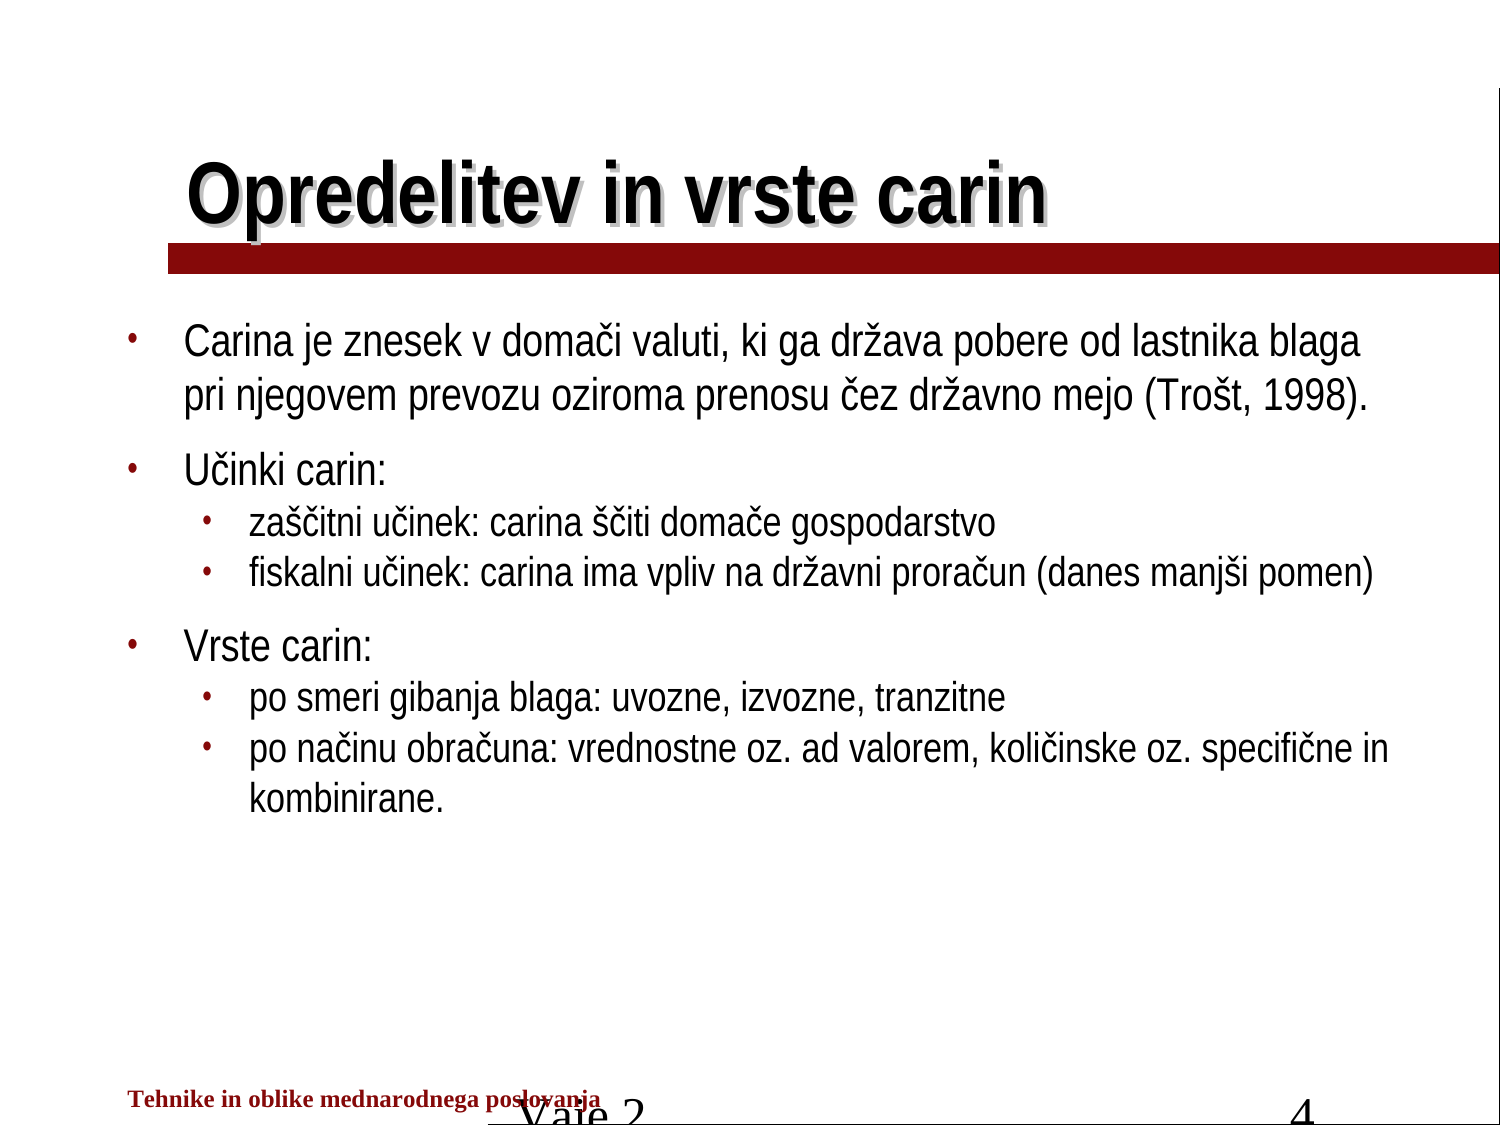

# Opredelitev in vrste carin
Carina je znesek v domači valuti, ki ga država pobere od lastnika blaga pri njegovem prevozu oziroma prenosu čez državno mejo (Trošt, 1998).
Učinki carin:
zaščitni učinek: carina ščiti domače gospodarstvo
fiskalni učinek: carina ima vpliv na državni proračun (danes manjši pomen)
Vrste carin:
po smeri gibanja blaga: uvozne, izvozne, tranzitne
po načinu obračuna: vrednostne oz. ad valorem, količinske oz. specifične in kombinirane.
Vaje 1
4